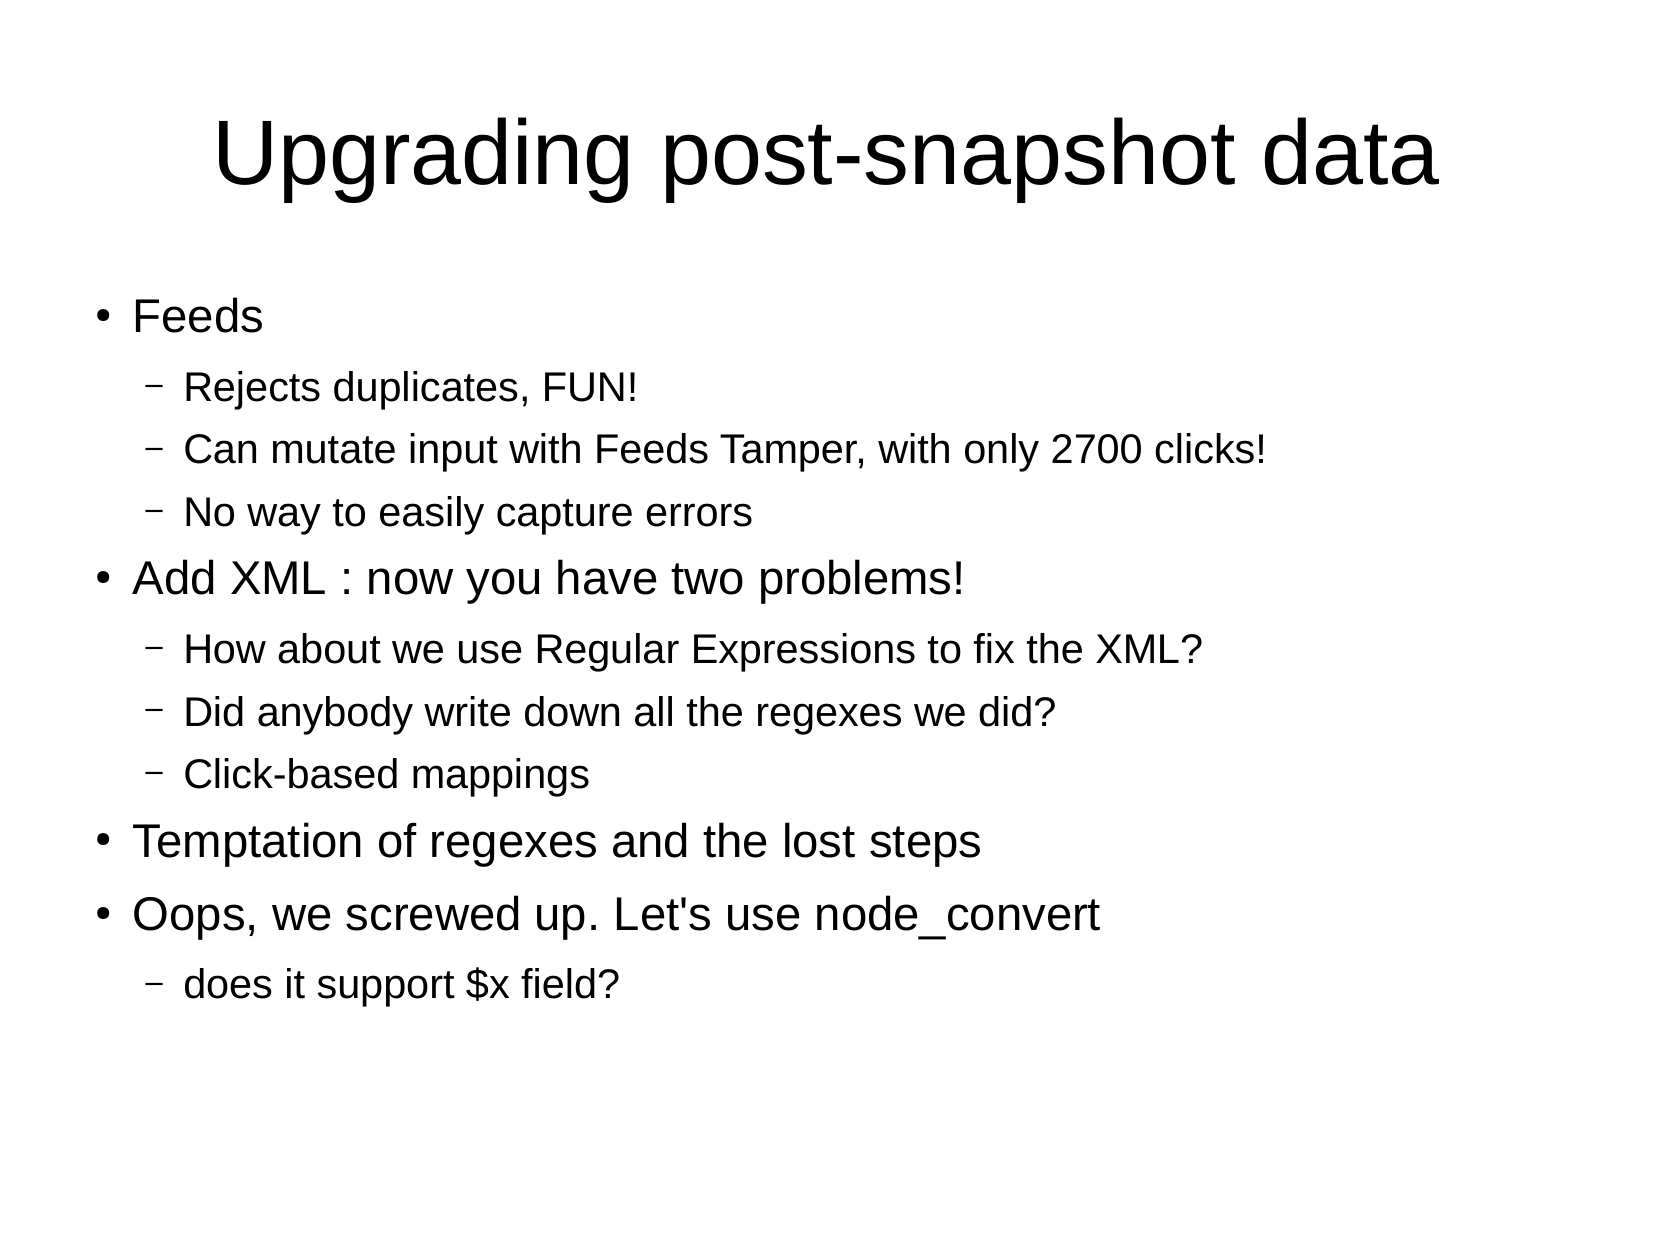

# Upgrading post-snapshot data
Feeds
Rejects duplicates, FUN!
Can mutate input with Feeds Tamper, with only 2700 clicks!
No way to easily capture errors
Add XML : now you have two problems!
How about we use Regular Expressions to fix the XML?
Did anybody write down all the regexes we did?
Click-based mappings
Temptation of regexes and the lost steps
Oops, we screwed up. Let's use node_convert
does it support $x field?